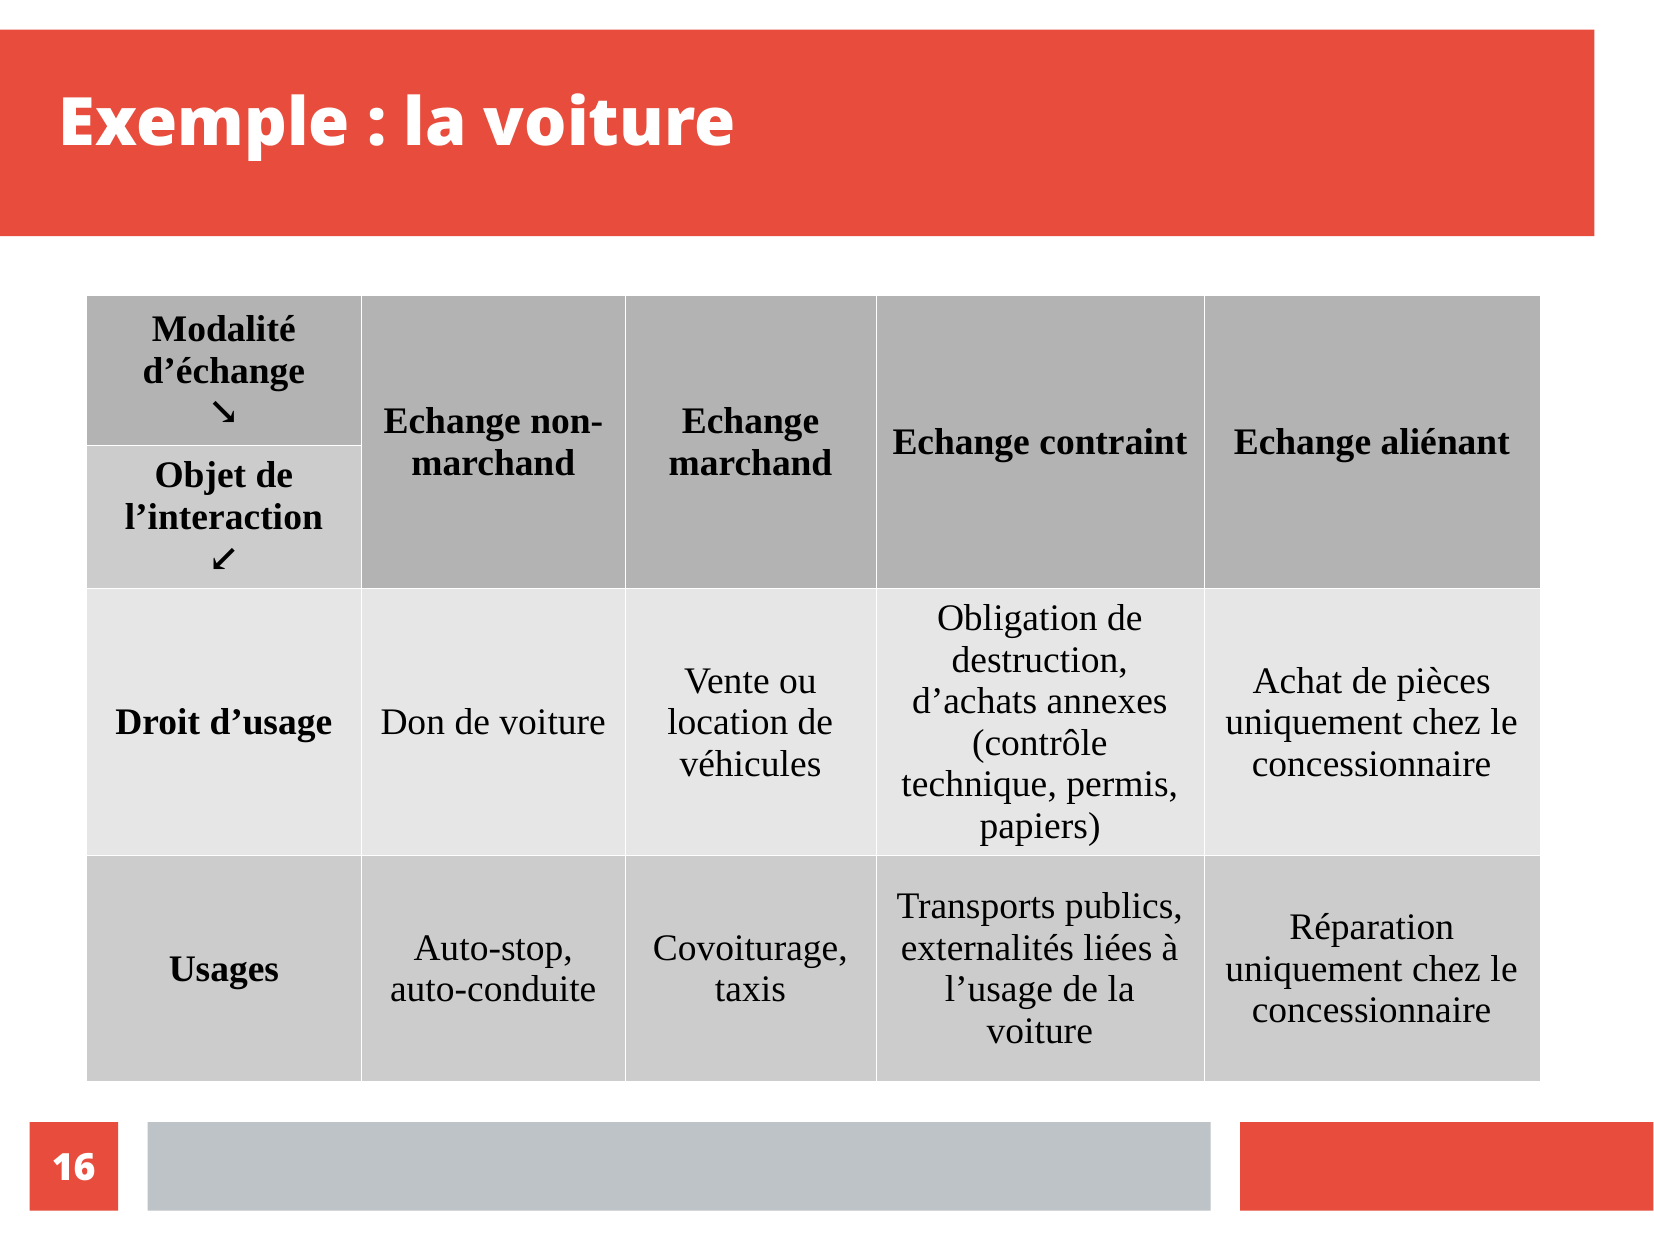

# Exemple : la voiture
| Modalité d’échange ↘ | Echange non-marchand | Echange marchand | Echange contraint | Echange aliénant |
| --- | --- | --- | --- | --- |
| Objet de l’interaction ↙ | | | | |
| Droit d’usage | Don de voiture | Vente ou location de véhicules | Obligation de destruction, d’achats annexes (contrôle technique, permis, papiers) | Achat de pièces uniquement chez le concessionnaire |
| Usages | Auto-stop, auto-conduite | Covoiturage, taxis | Transports publics, externalités liées à l’usage de la voiture | Réparation uniquement chez le concessionnaire |
16